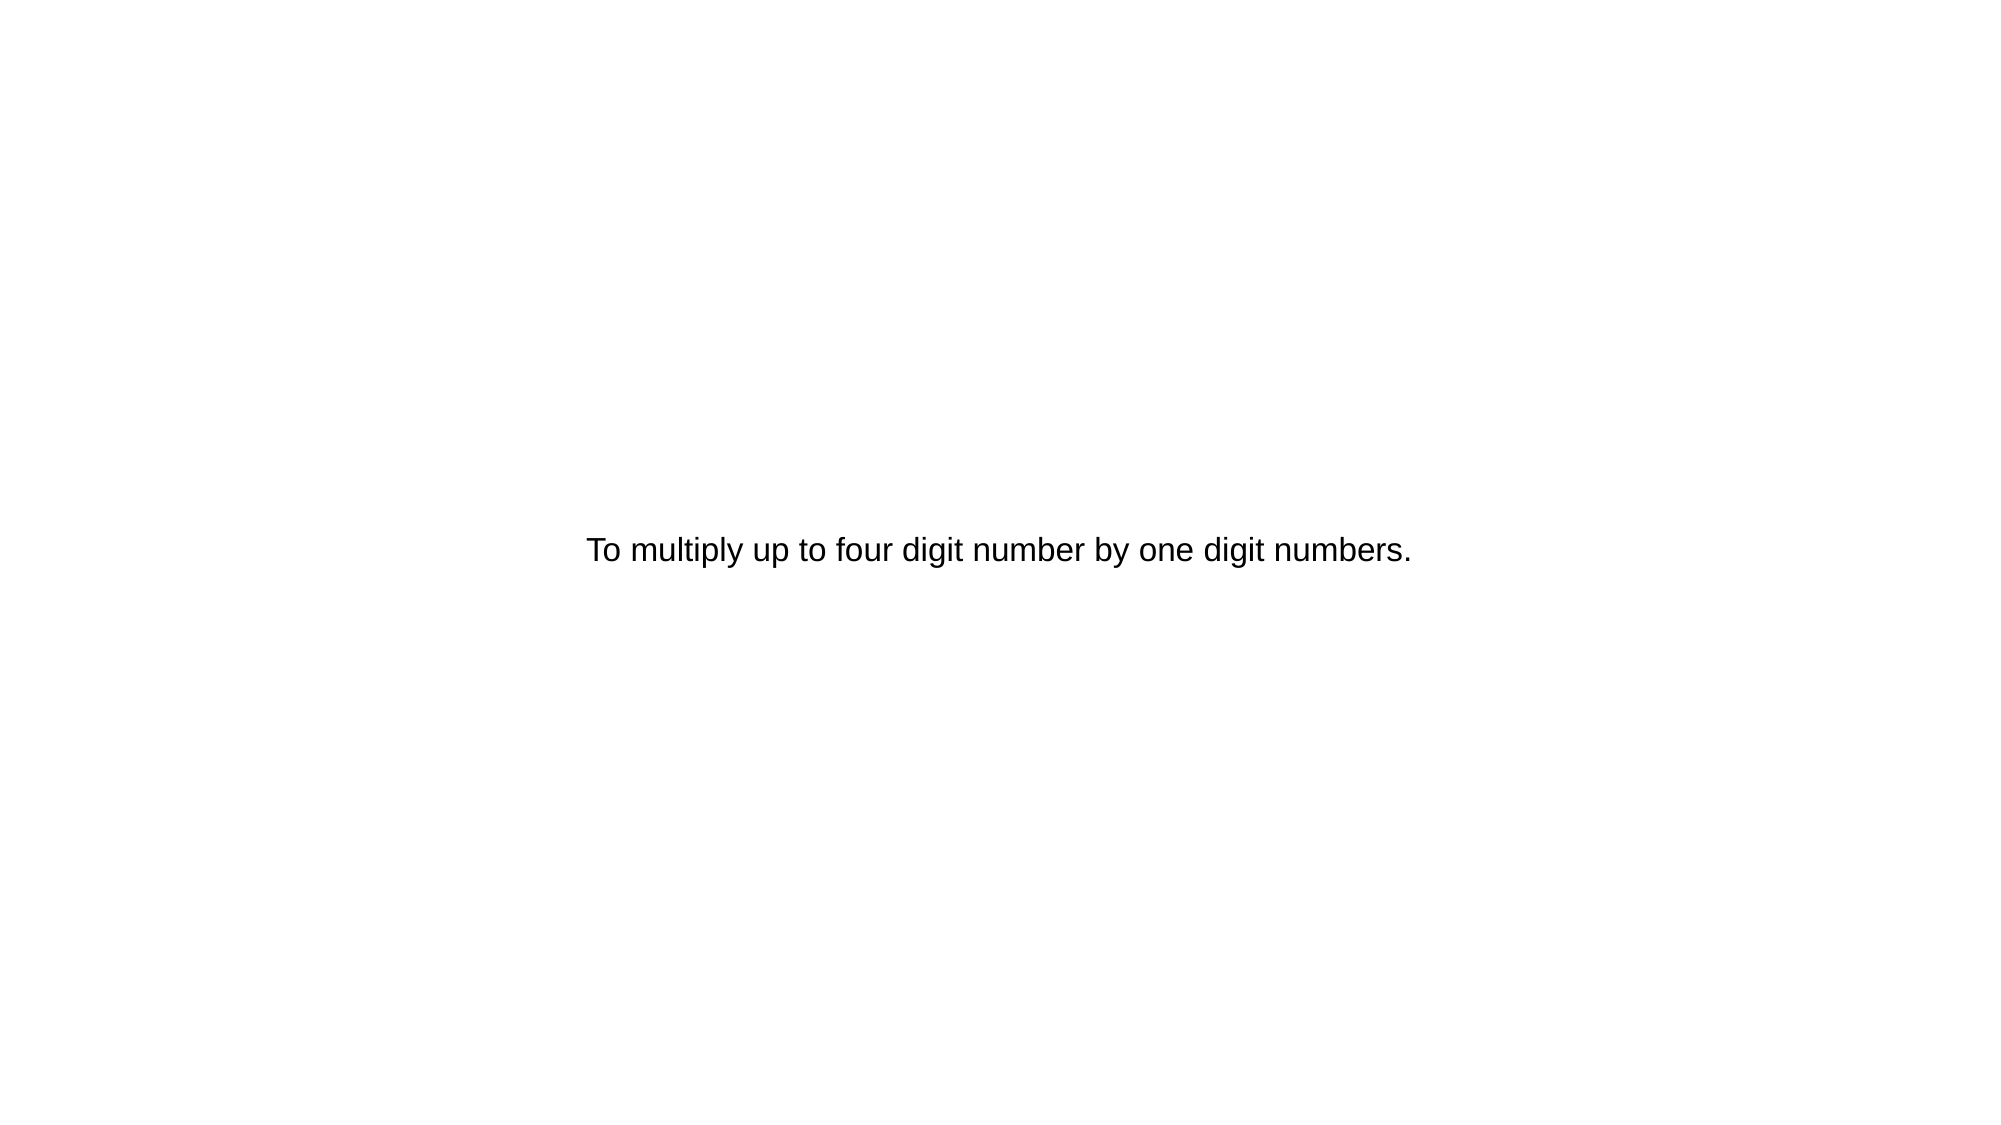

# To multiply up to four digit number by one digit numbers.